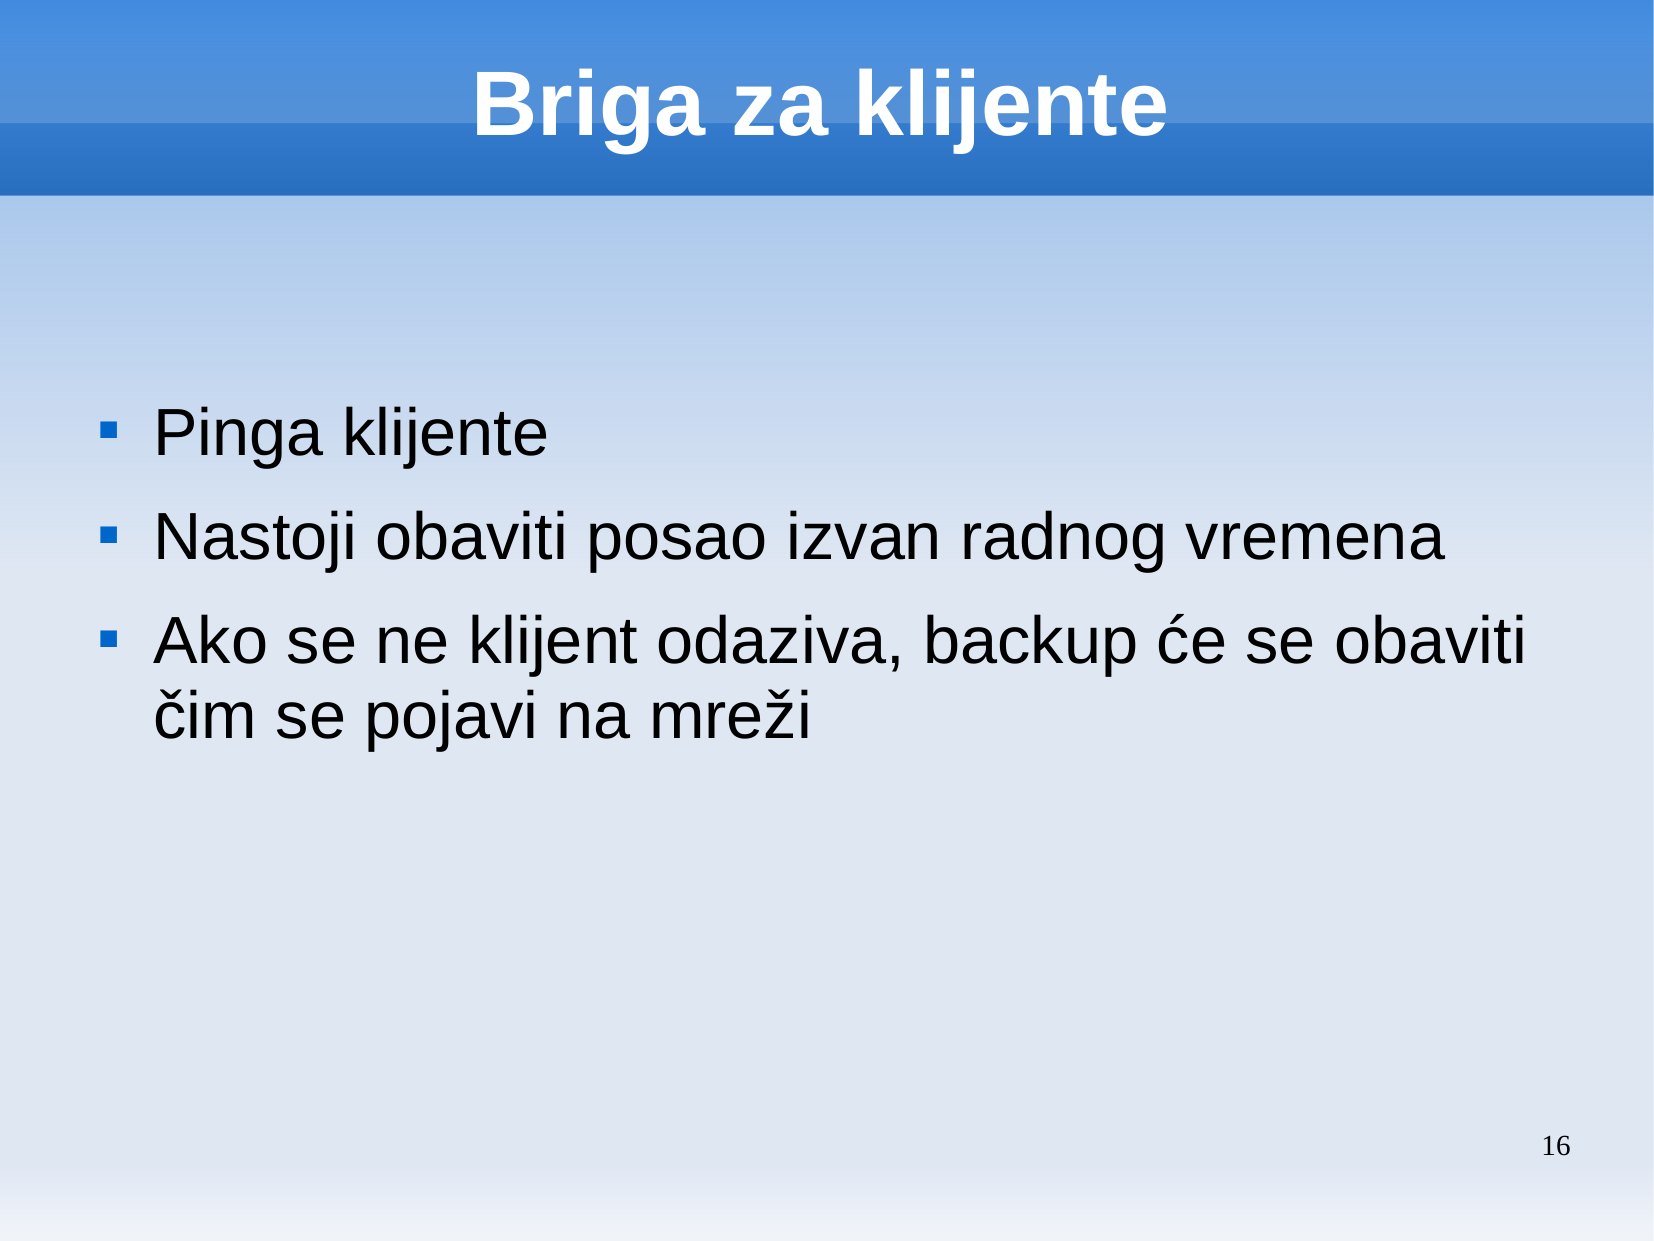

# Briga za klijente
Pinga klijente
Nastoji obaviti posao izvan radnog vremena
Ako se ne klijent odaziva, backup će se obaviti čim se pojavi na mreži
16